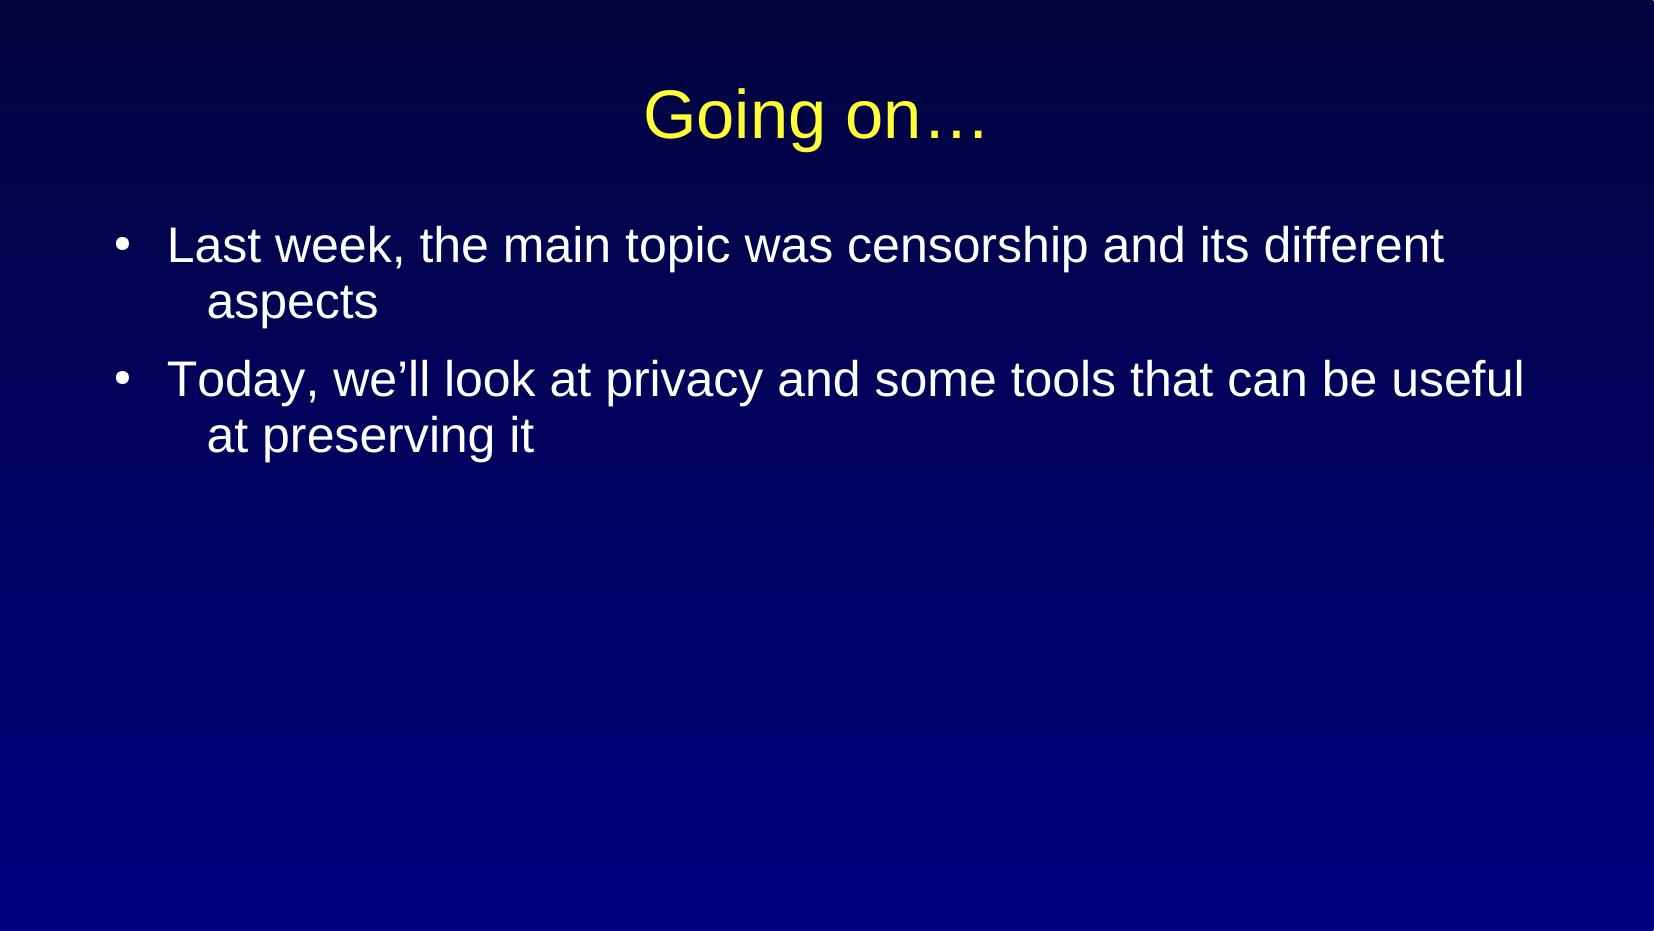

# Going on…
Last week, the main topic was censorship and its different aspects
Today, we’ll look at privacy and some tools that can be useful at preserving it